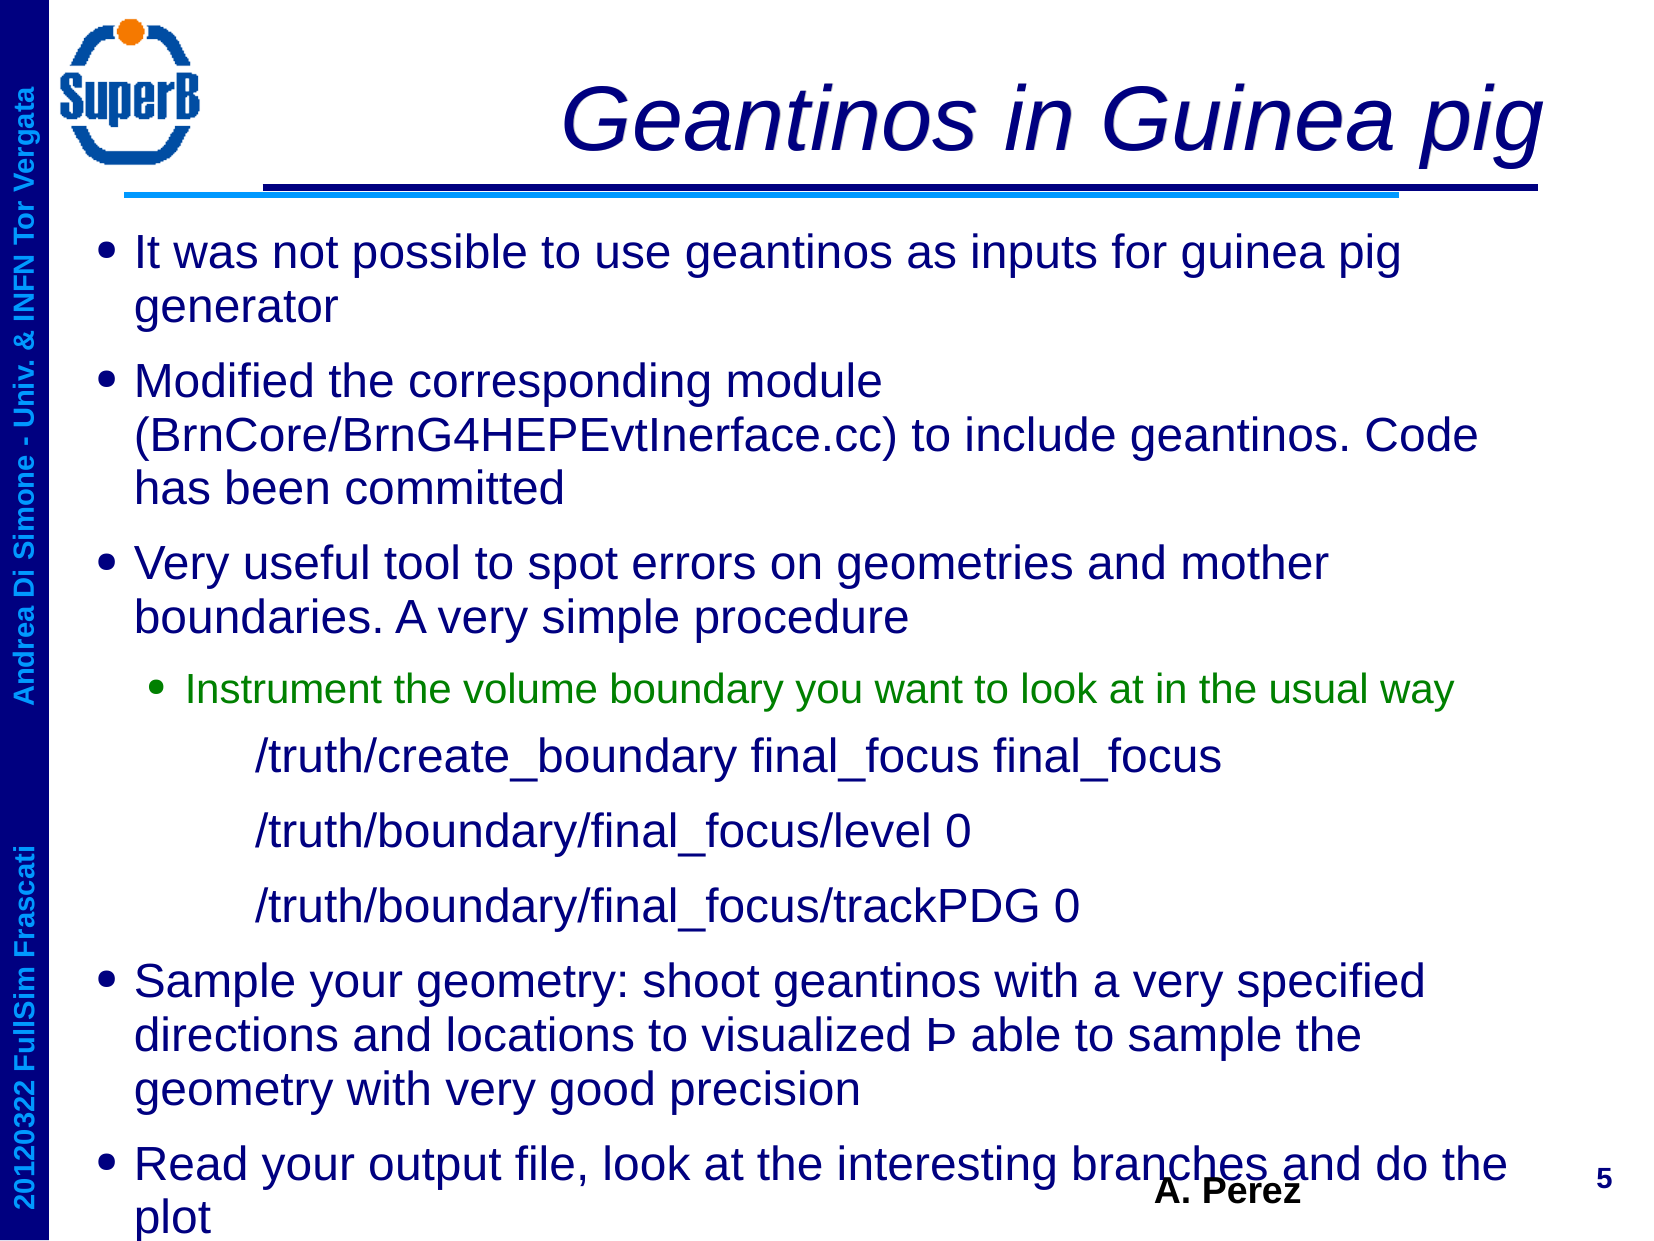

# Geantinos in Guinea pig
It was not possible to use geantinos as inputs for guinea pig generator
Modified the corresponding module (BrnCore/BrnG4HEPEvtInerface.cc) to include geantinos. Code has been committed
Very useful tool to spot errors on geometries and mother boundaries. A very simple procedure
Instrument the volume boundary you want to look at in the usual way
 /truth/create_boundary final_focus final_focus
 /truth/boundary/final_focus/level 0
 /truth/boundary/final_focus/trackPDG 0
Sample your geometry: shoot geantinos with a very specified directions and locations to visualized Þ able to sample the geometry with very good precision
Read your output file, look at the interesting branches and do the plot
Note: same functionality already implemented using single particles generator. This adds the same to Guinea Pig
Andrea Di Simone - Univ. & INFN Tor Vergata
20120322 FullSim Frascati
A. Perez
5